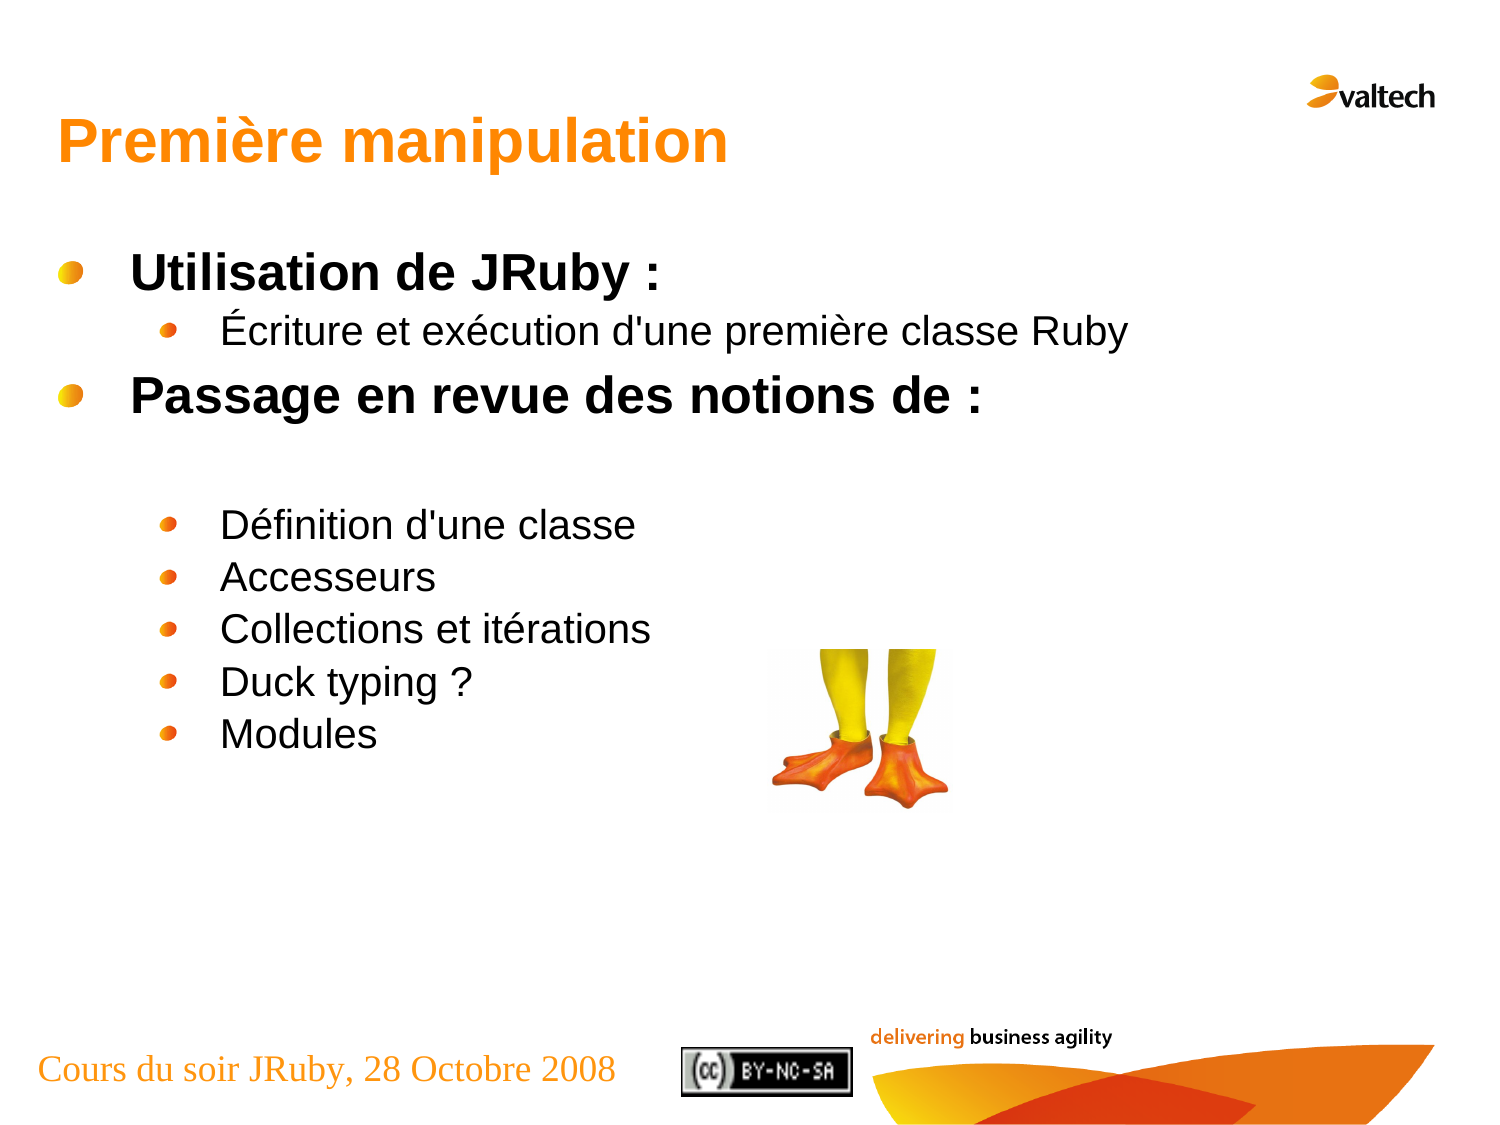

# Première manipulation
Utilisation de JRuby :
Écriture et exécution d'une première classe Ruby
Passage en revue des notions de :
Définition d'une classe
Accesseurs
Collections et itérations
Duck typing ?
Modules
Cours du soir JRuby, 28 Octobre 2008